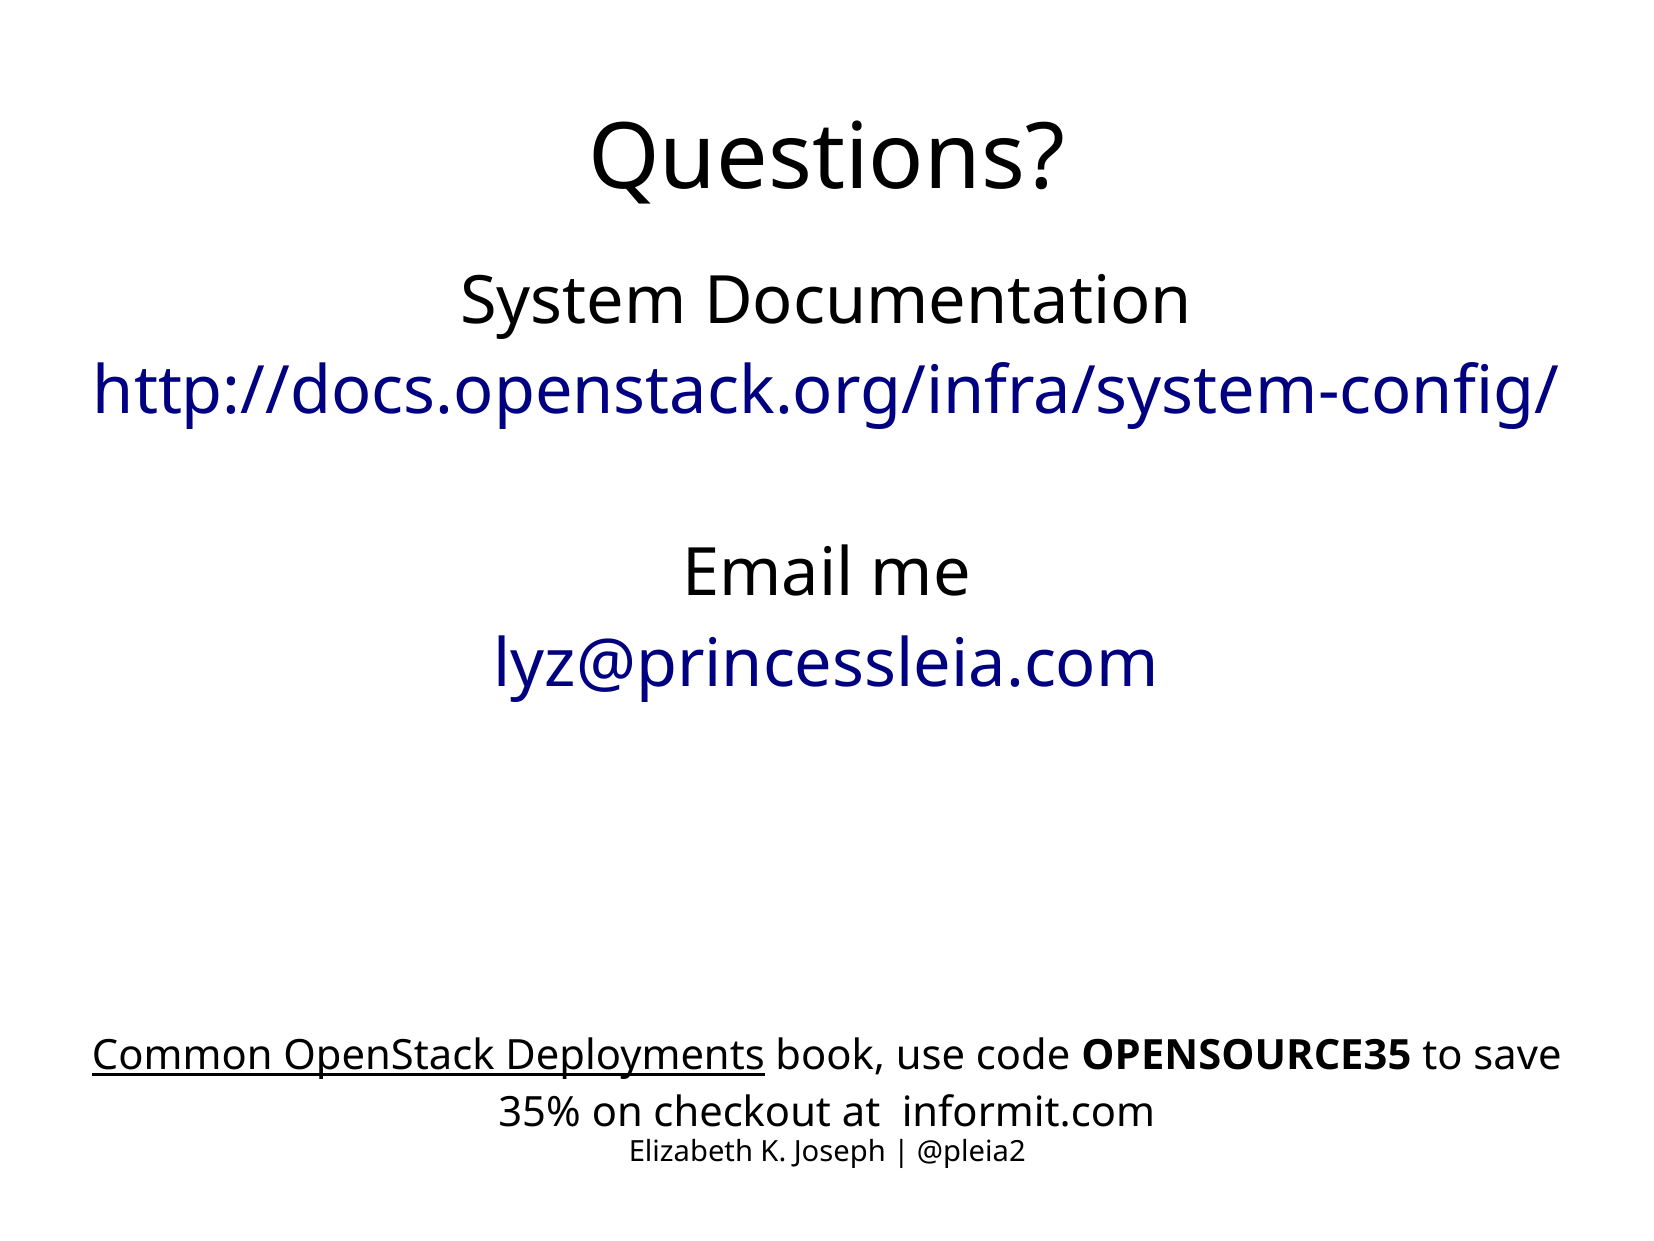

# Questions?
System Documentation
http://docs.openstack.org/infra/system-config/
Email me
lyz@princessleia.com
Common OpenStack Deployments book, use code OPENSOURCE35 to save 35% on checkout at informit.com
Elizabeth K. Joseph | @pleia2